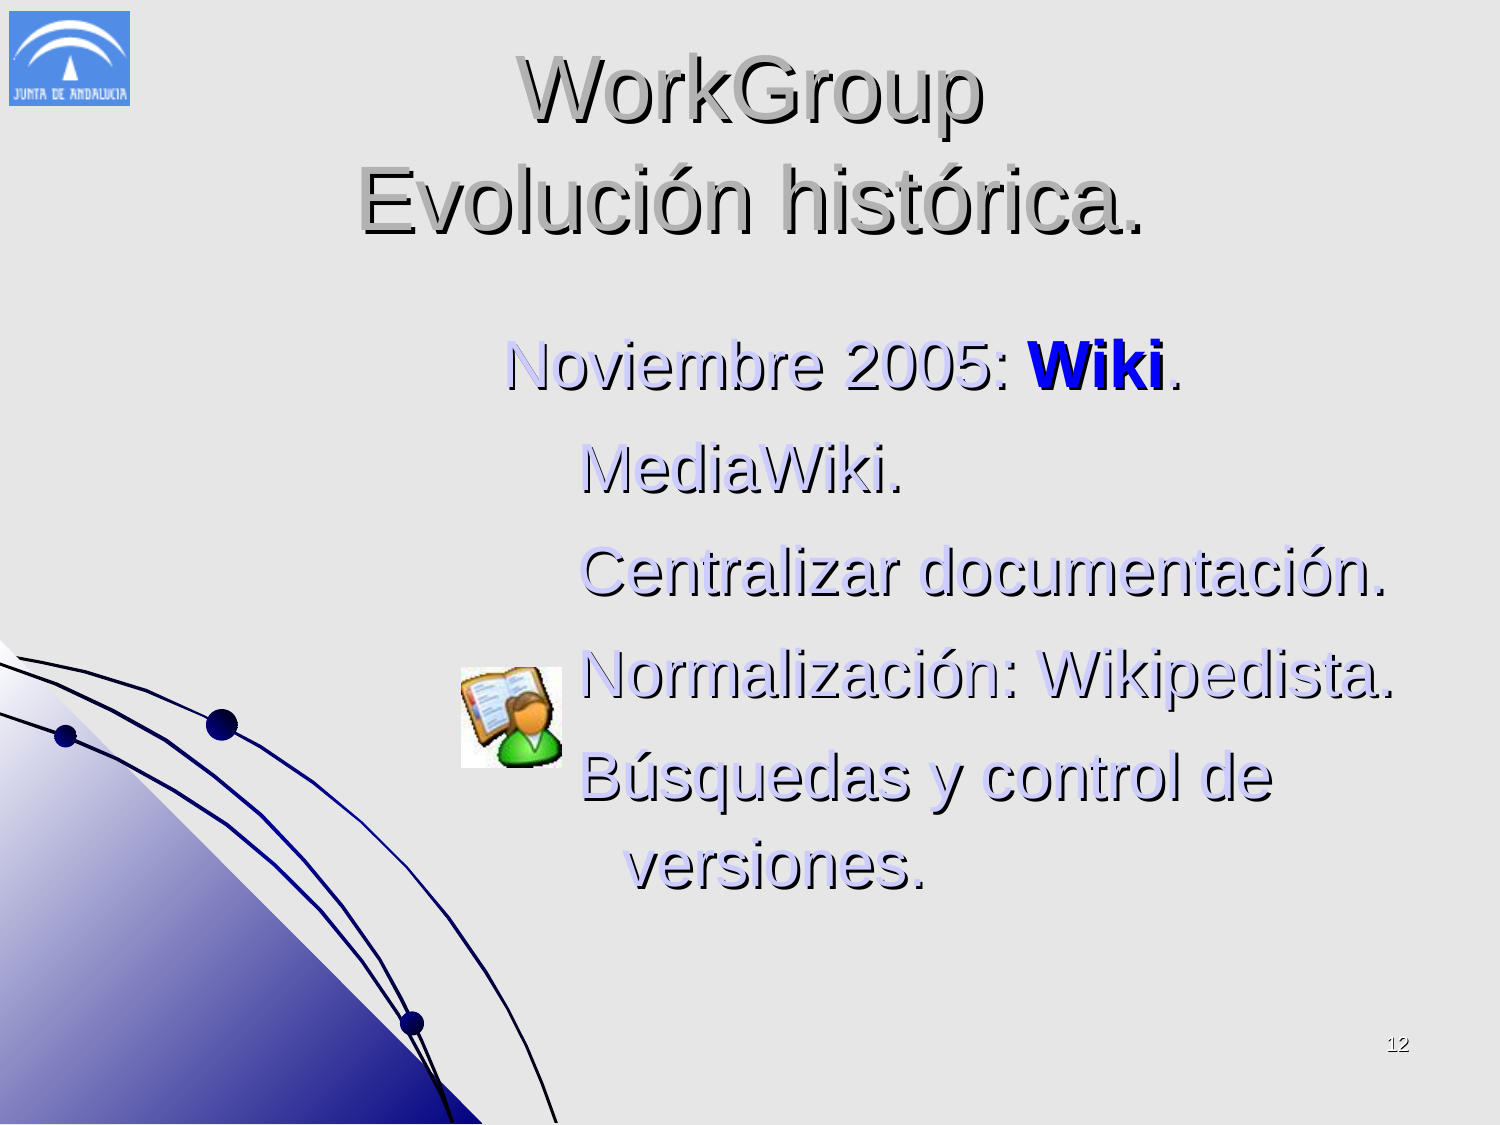

# WorkGroup Evolución histórica.
Noviembre 2005: Wiki.
MediaWiki.
Centralizar documentación.
Normalización: Wikipedista.
Búsquedas y control de versiones.
12